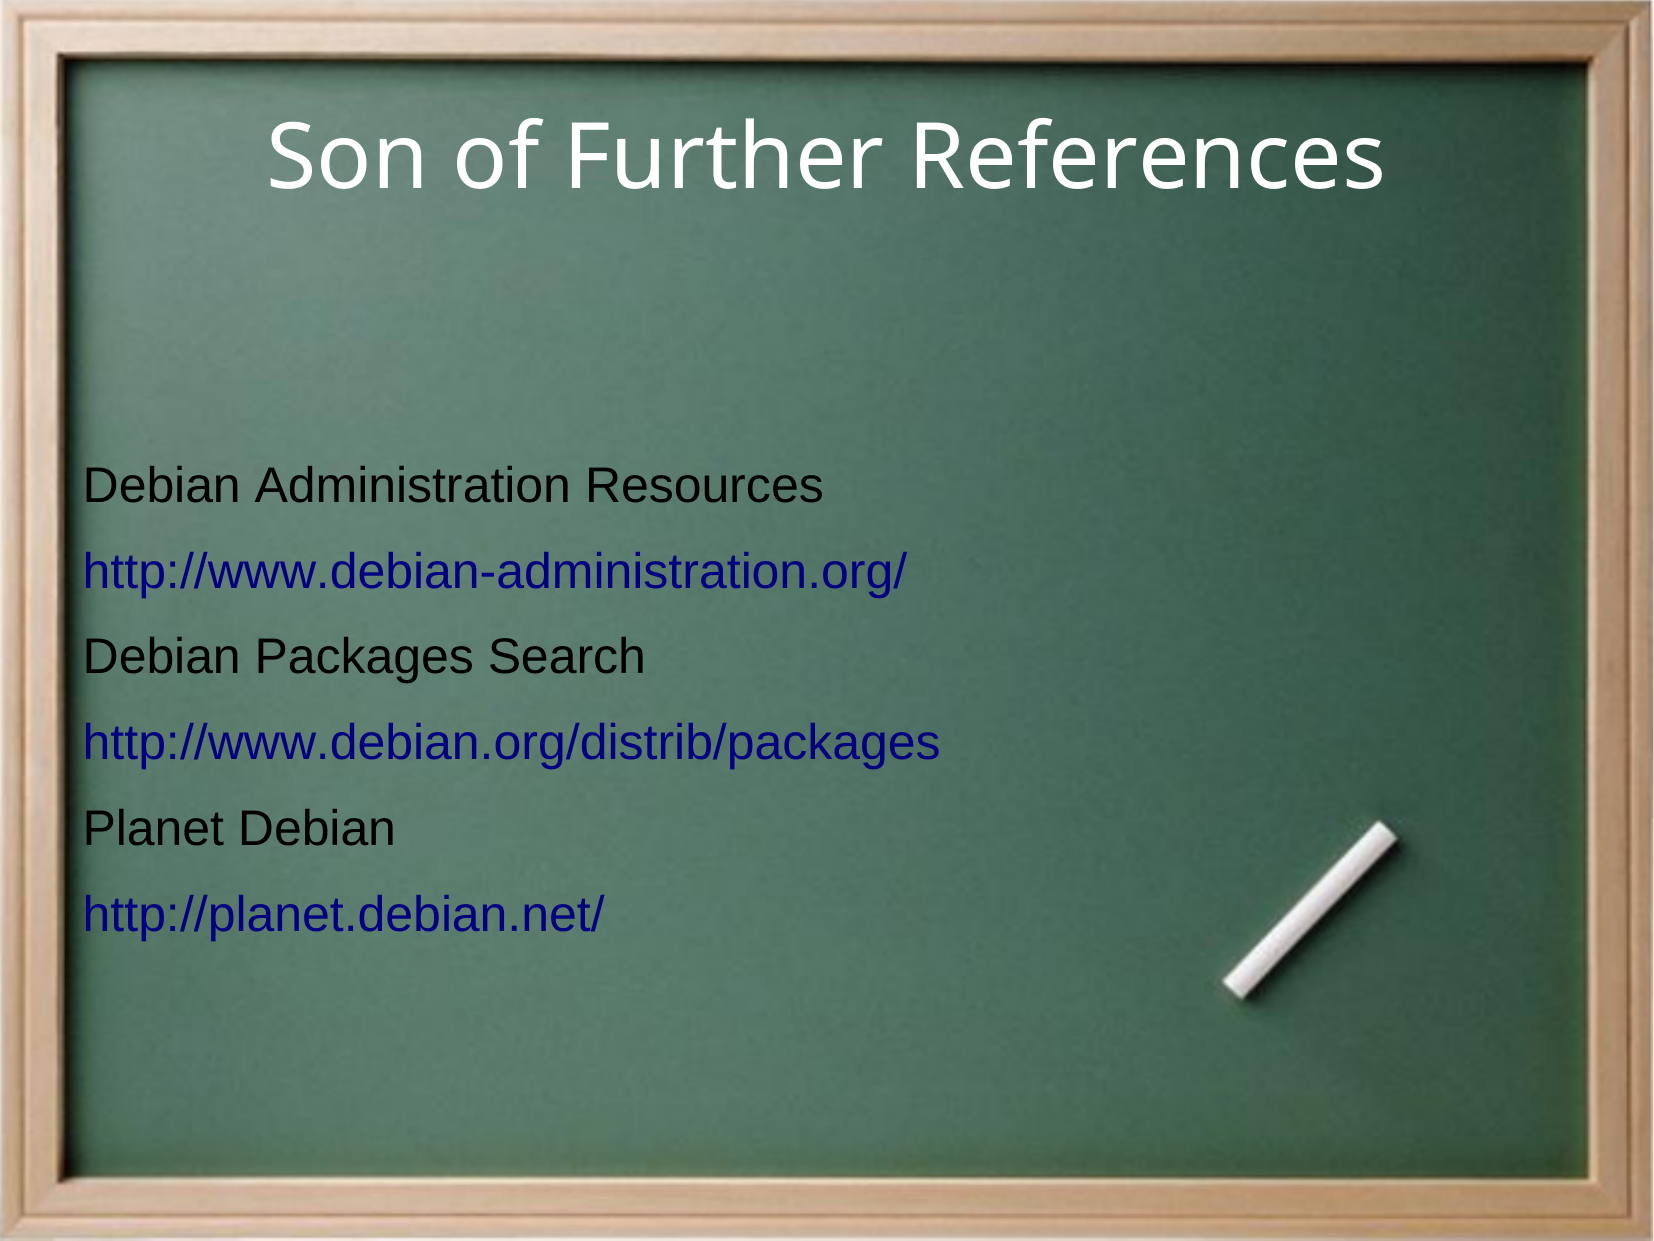

# Son of Further References
Debian Administration Resources
http://www.debian-administration.org/
Debian Packages Search
http://www.debian.org/distrib/packages
Planet Debian
http://planet.debian.net/